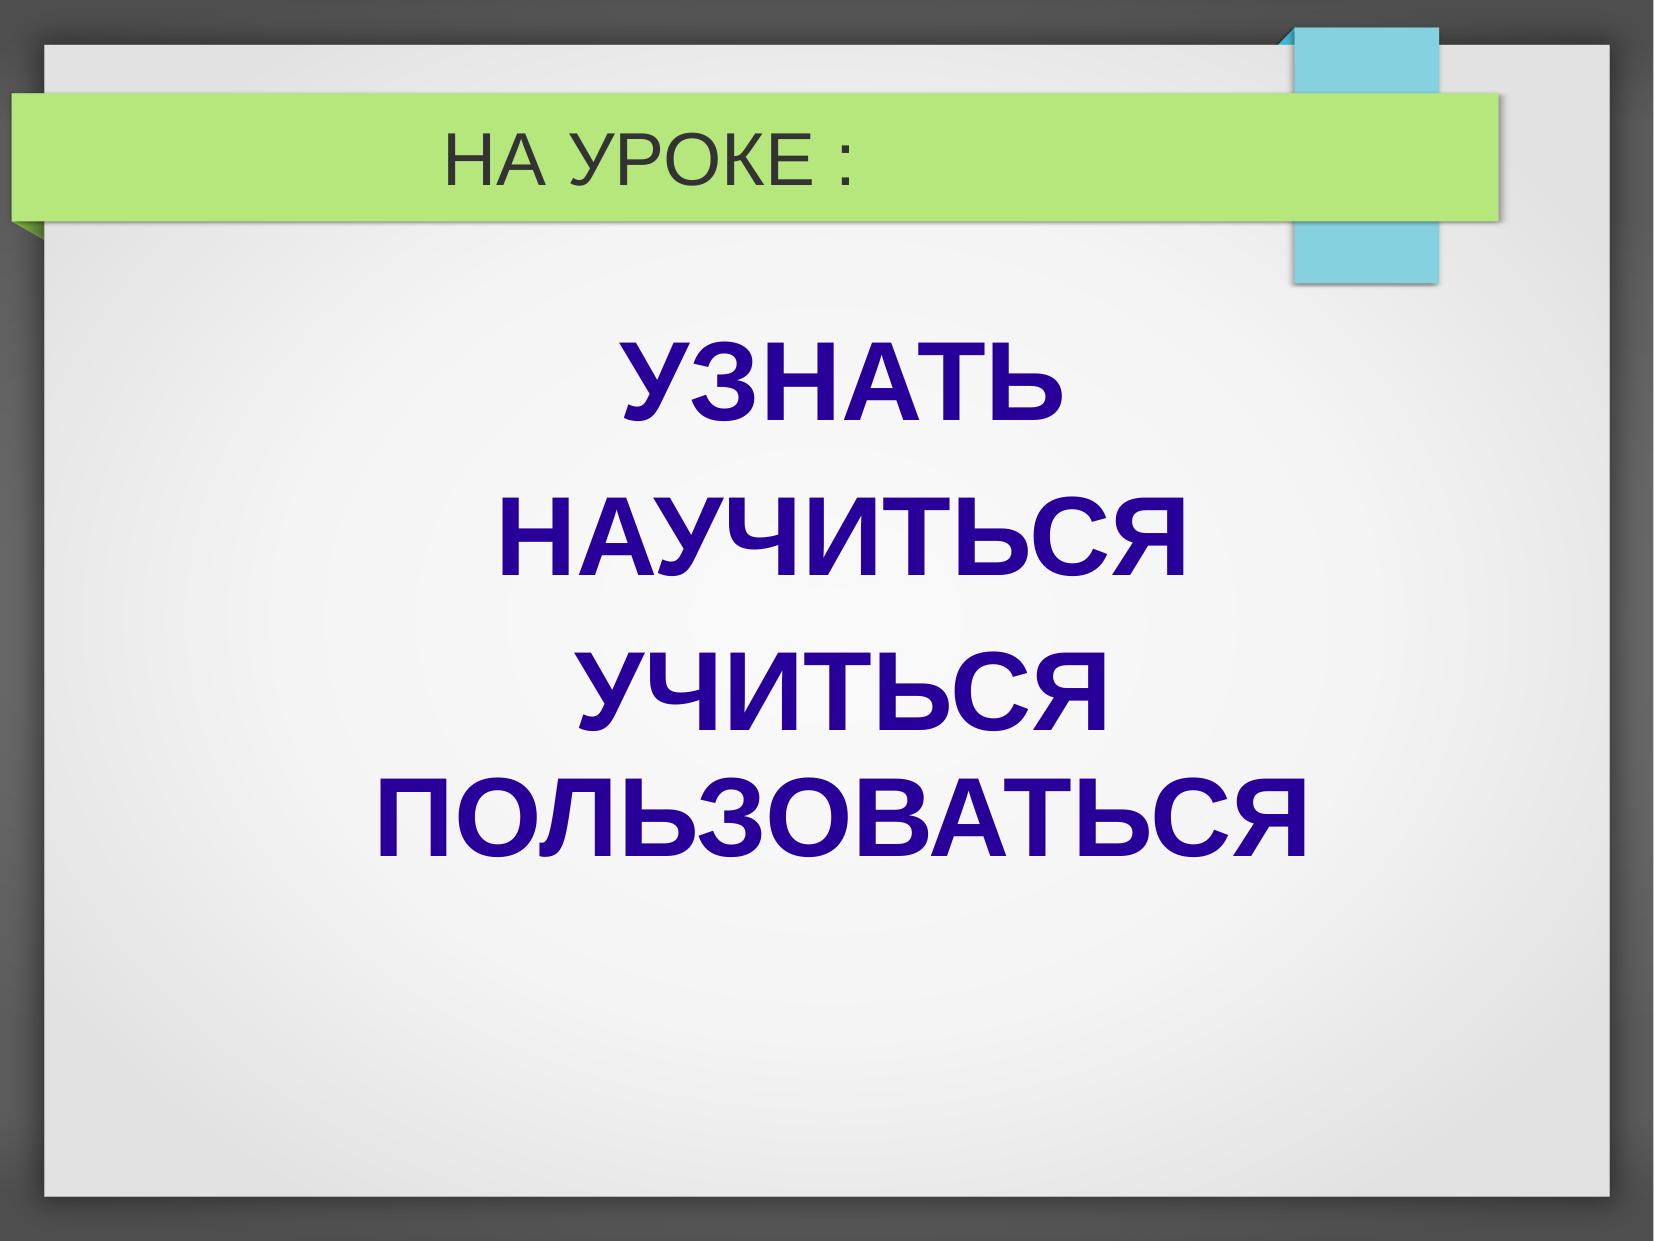

# НА УРОКЕ :
УЗНАТЬ
НАУЧИТЬСЯ
УЧИТЬСЯ ПОЛЬЗОВАТЬСЯ